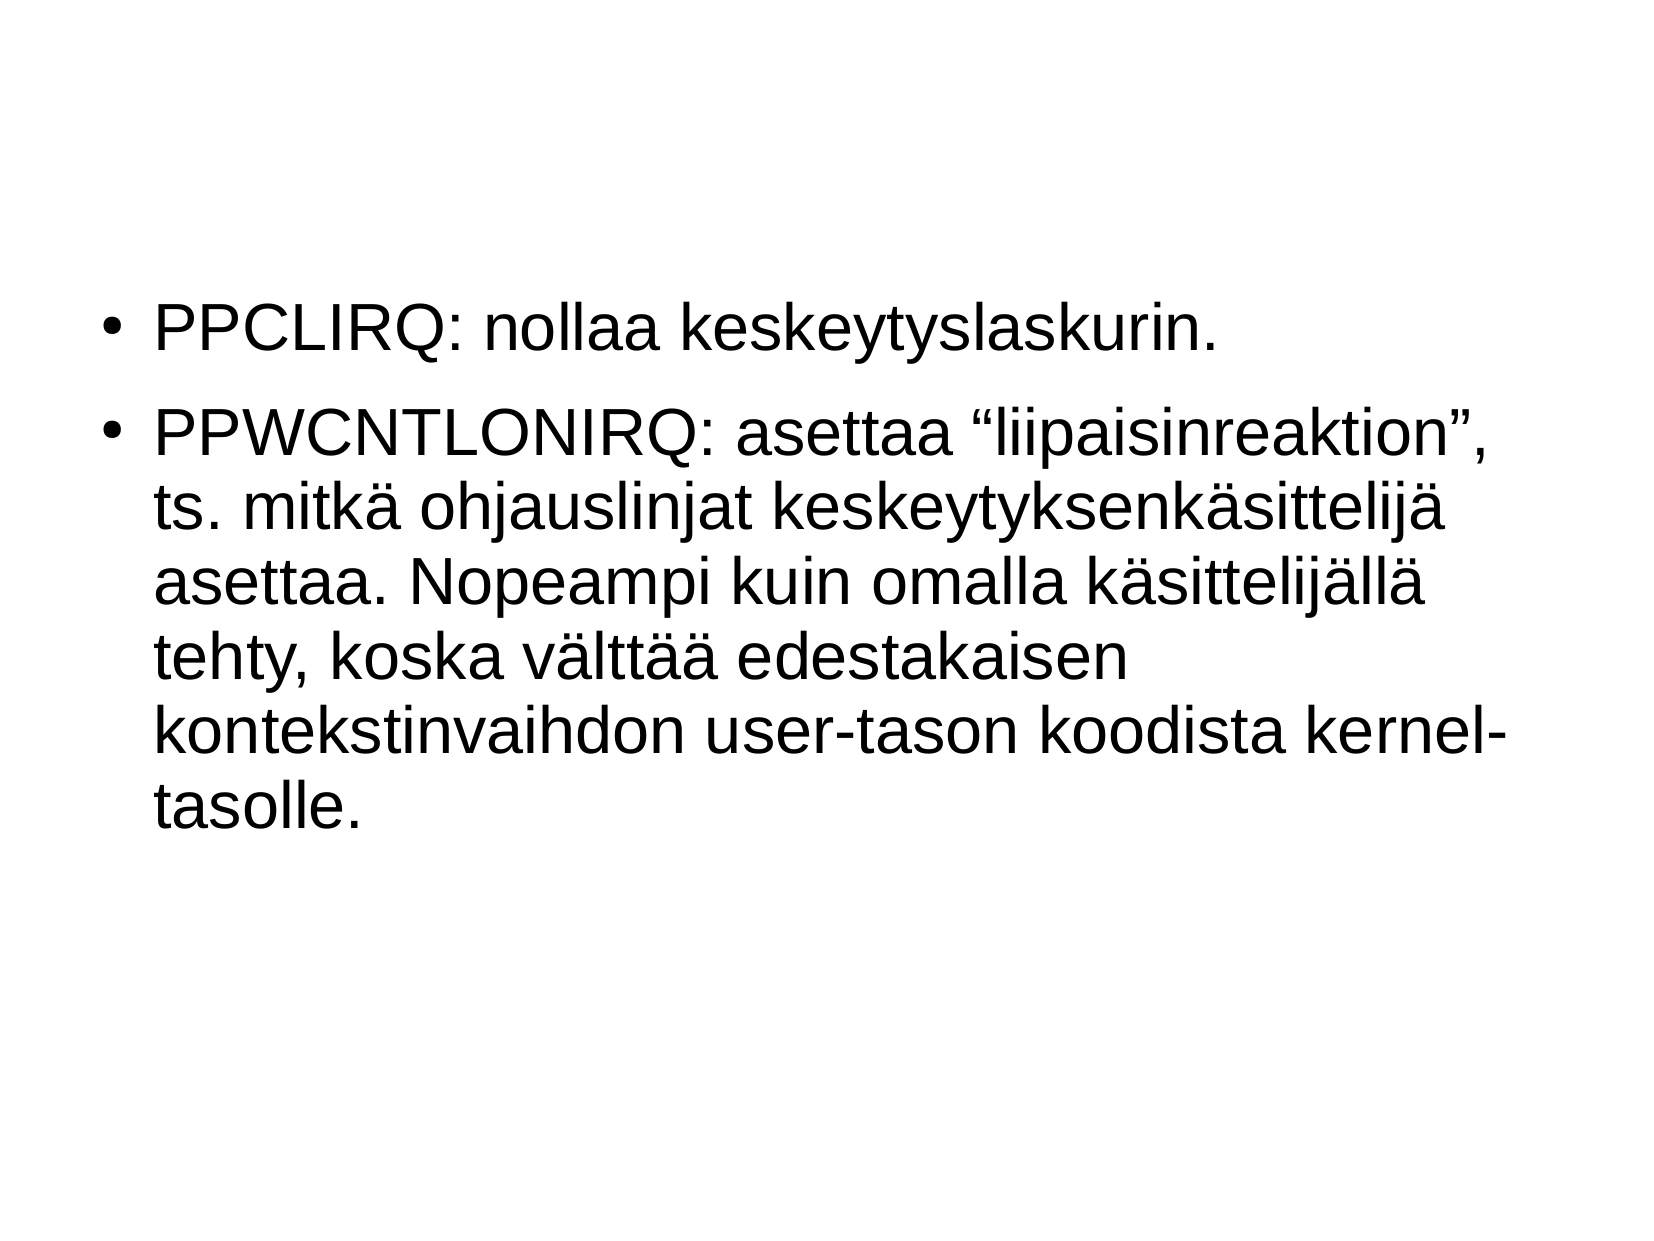

# PPCLIRQ: nollaa keskeytyslaskurin.
PPWCNTLONIRQ: asettaa “liipaisinreaktion”, ts. mitkä ohjauslinjat keskeytyksenkäsittelijä asettaa. Nopeampi kuin omalla käsittelijällä tehty, koska välttää edestakaisen kontekstinvaihdon user-tason koodista kernel-tasolle.